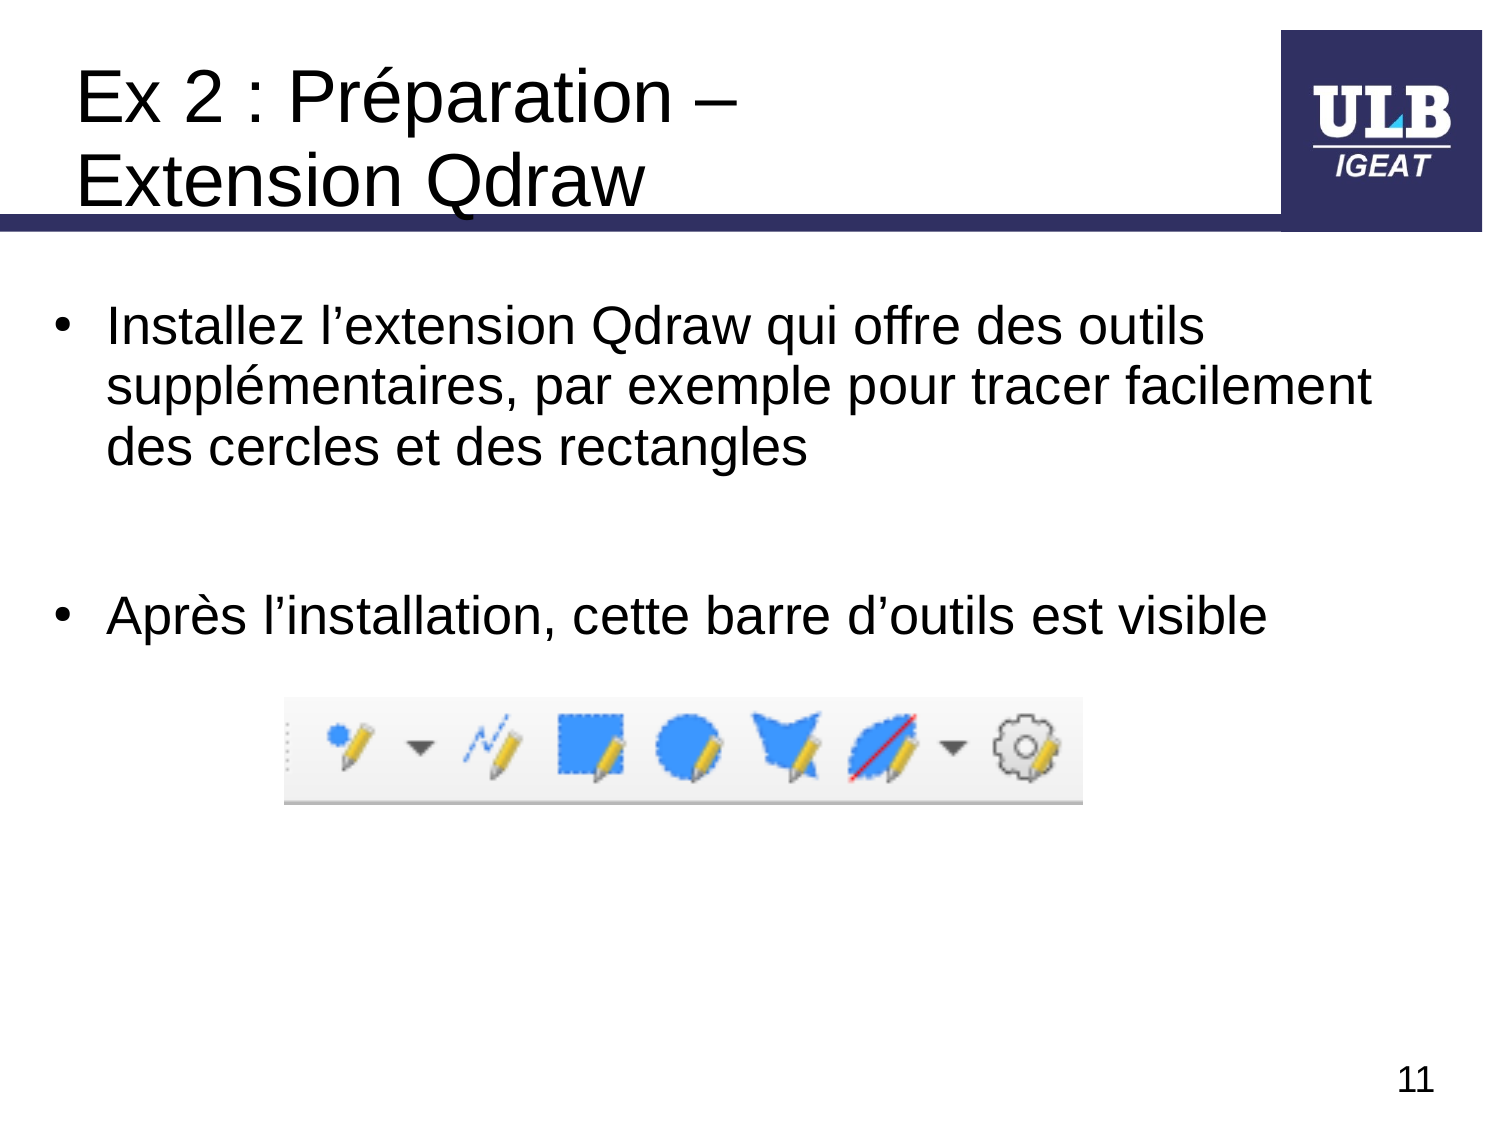

# Ex 2 : Préparation – Extension Qdraw
Installez l’extension Qdraw qui offre des outils supplémentaires, par exemple pour tracer facilement des cercles et des rectangles
Après l’installation, cette barre d’outils est visible